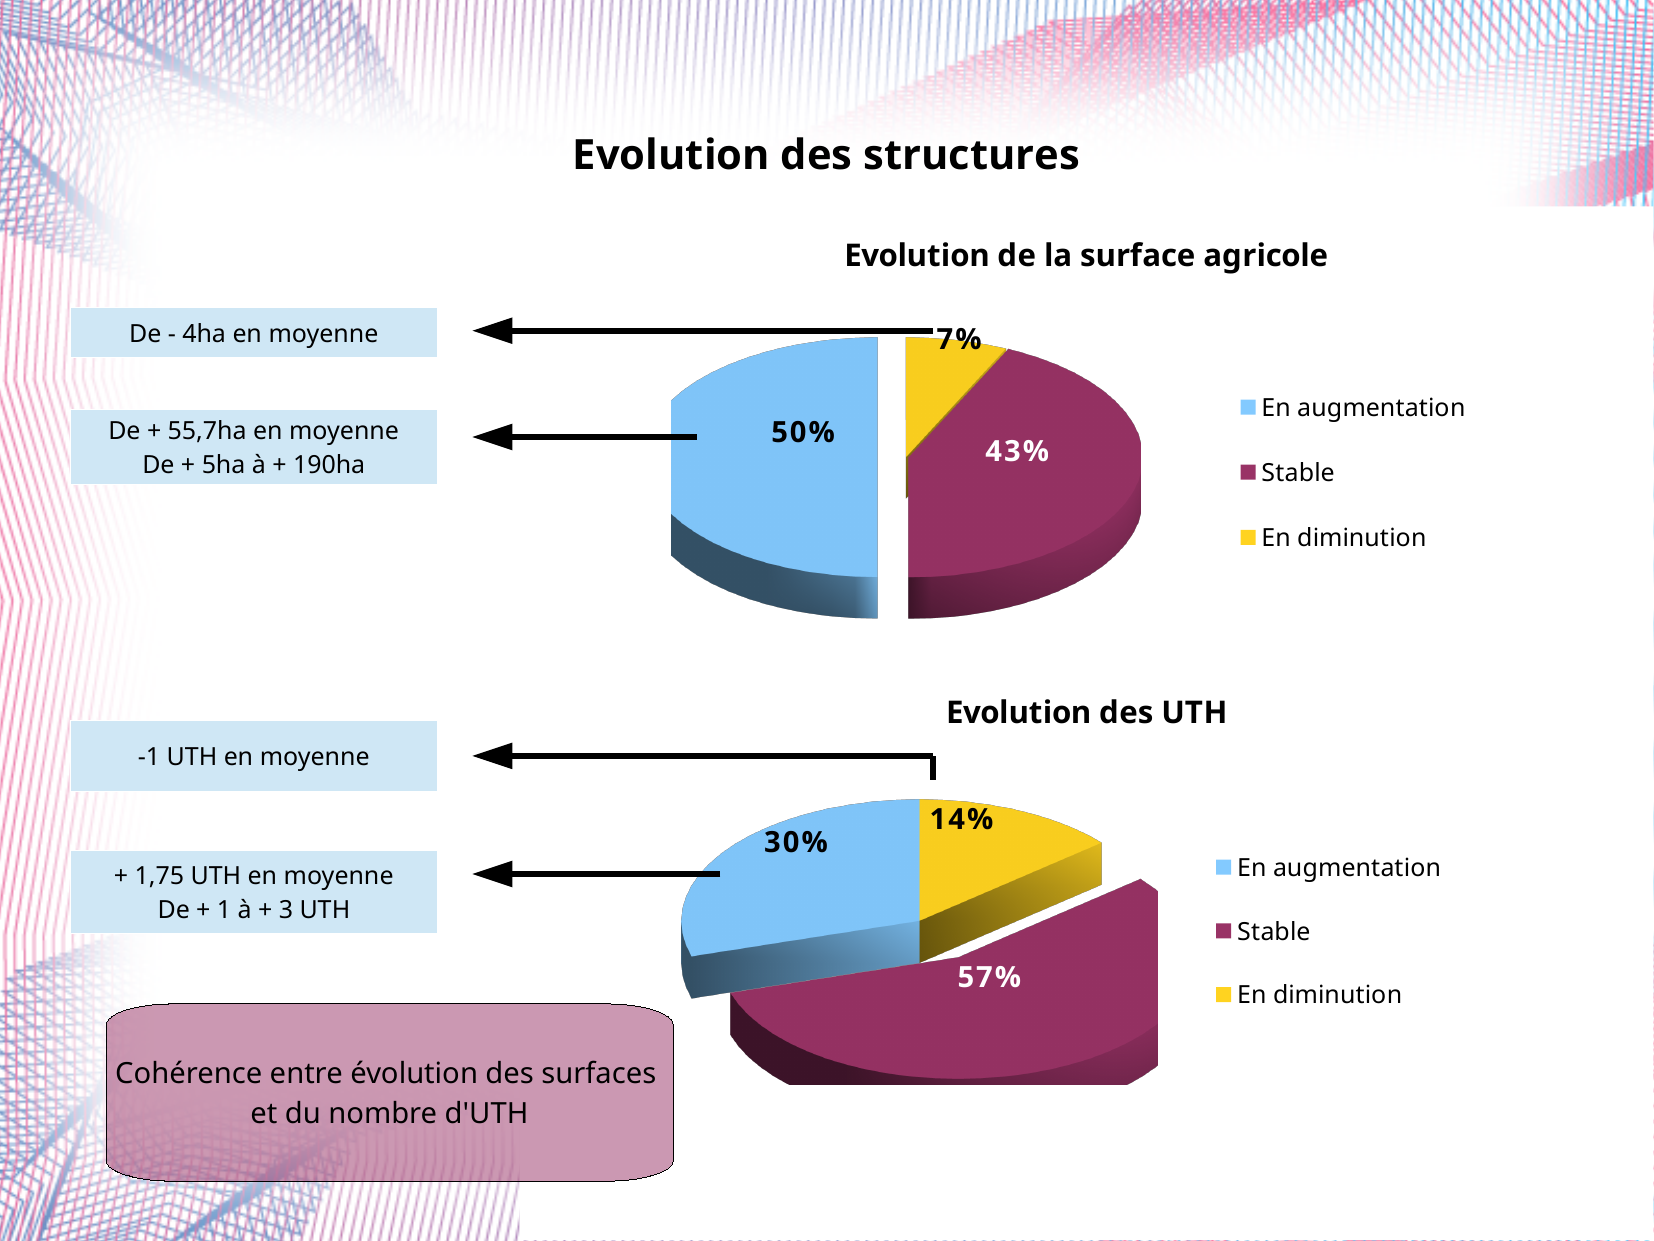

# Evolution des structures
[unsupported chart]
De - 4ha en moyenne
De + 55,7ha en moyenne
De + 5ha à + 190ha
[unsupported chart]
-1 UTH en moyenne
+ 1,75 UTH en moyenne
De + 1 à + 3 UTH
Cohérence entre évolution des surfaces
et du nombre d'UTH